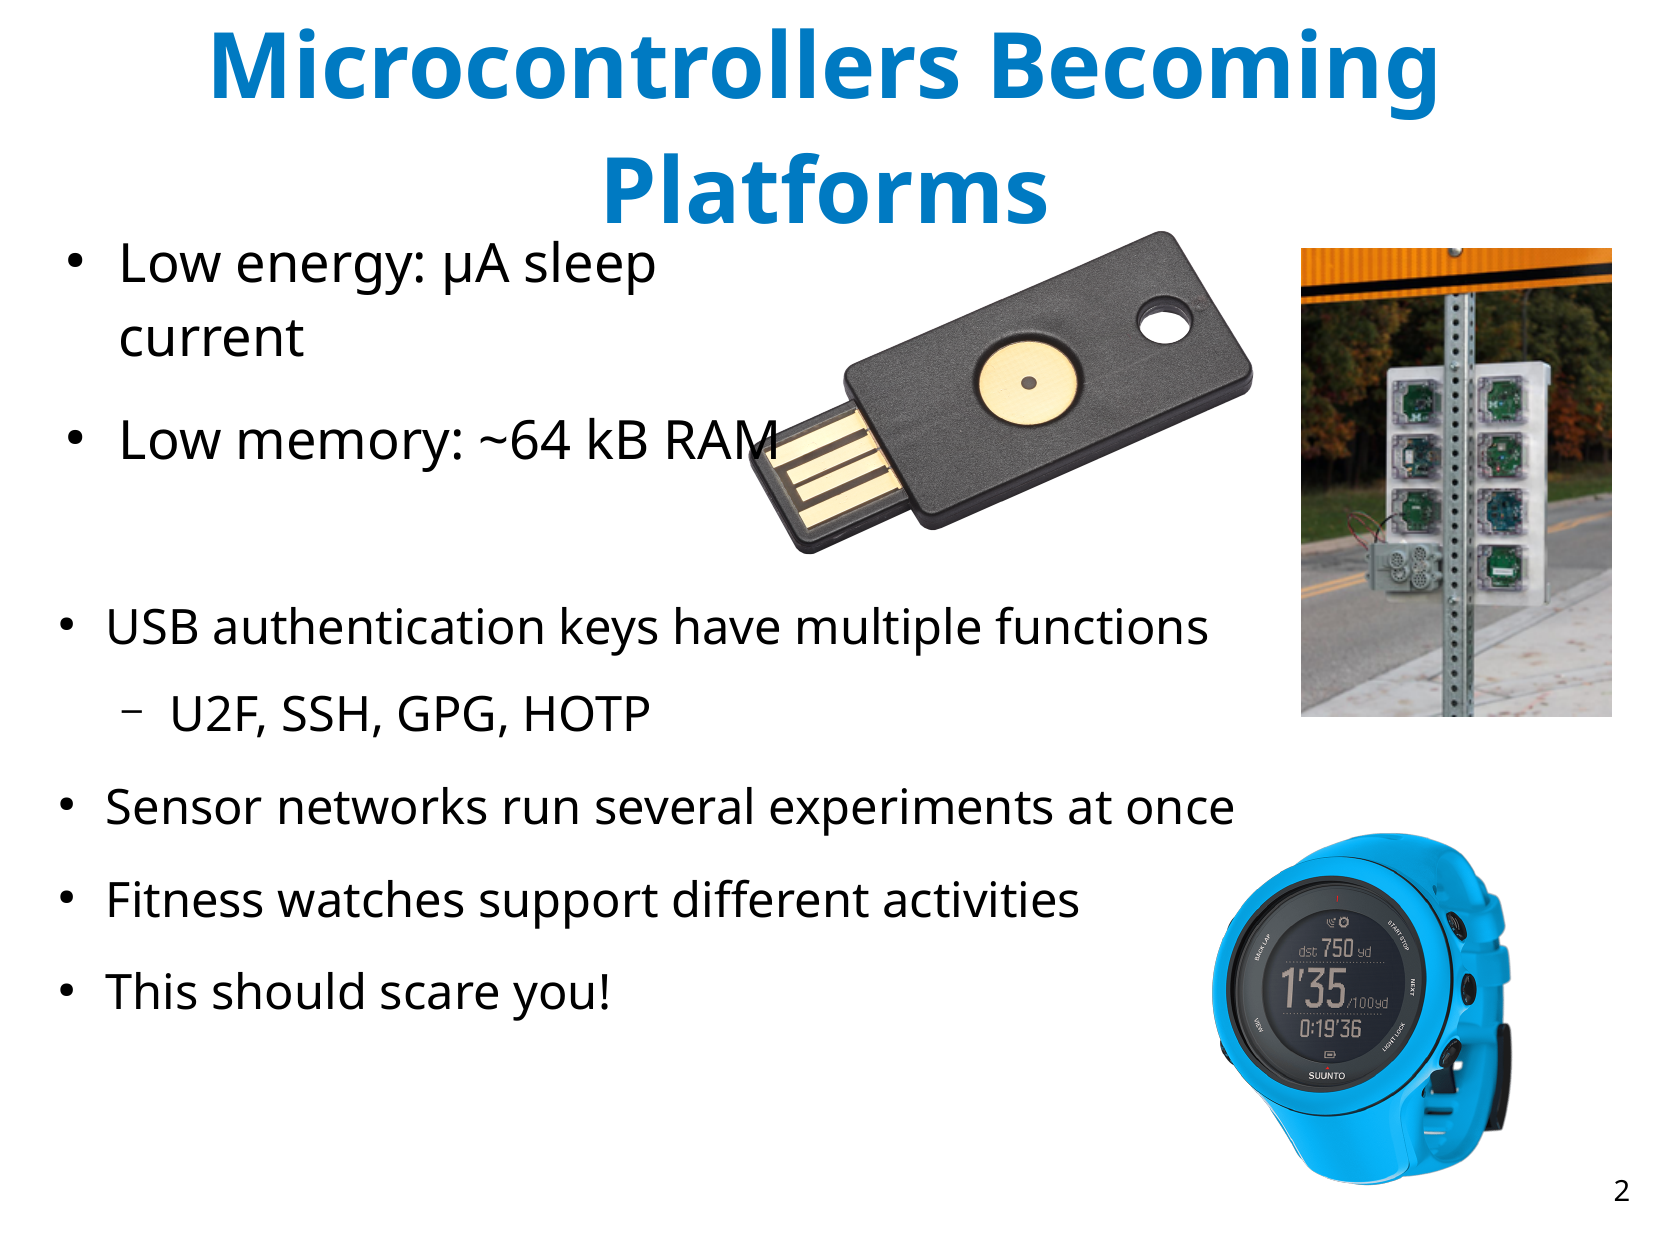

Microcontrollers Becoming Platforms
Low energy: μA sleep current
Low memory: ~64 kB RAM
# USB authentication keys have multiple functions
U2F, SSH, GPG, HOTP
Sensor networks run several experiments at once
Fitness watches support different activities
This should scare you!
2